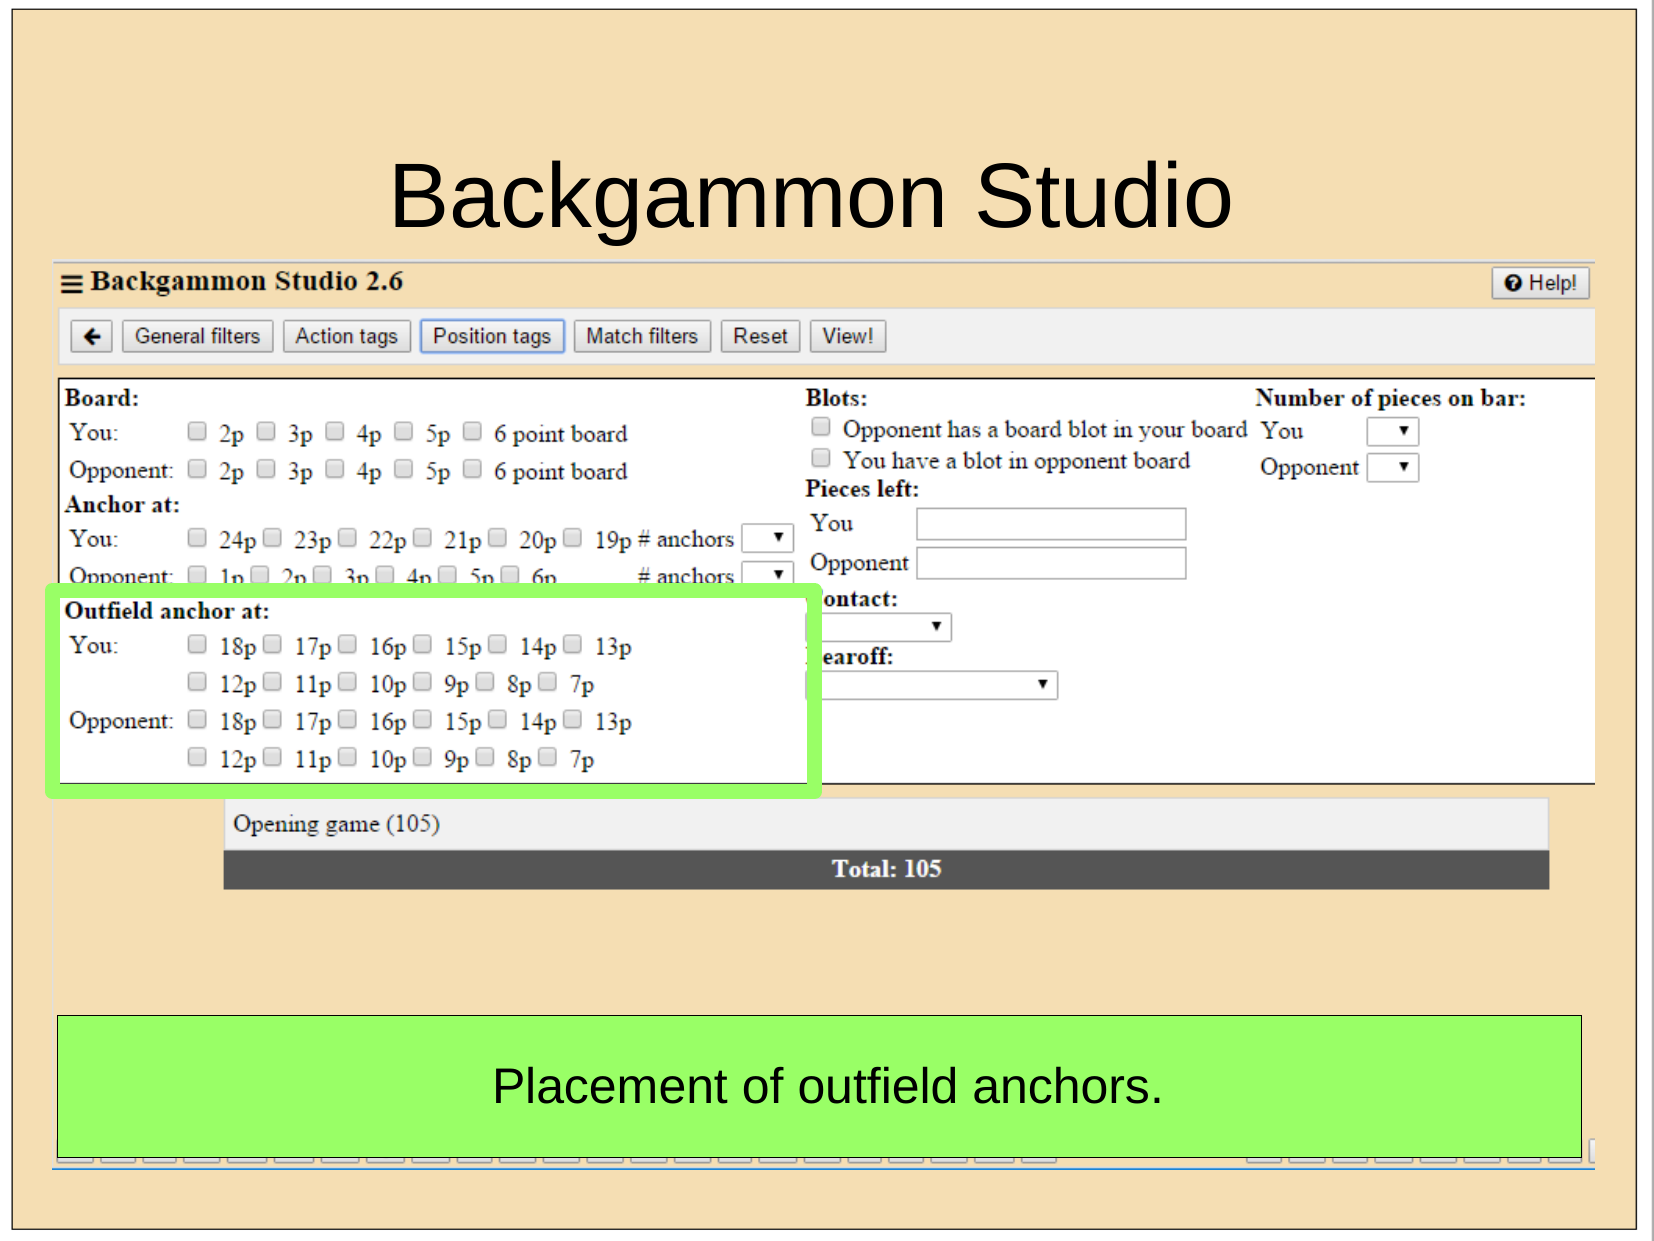

# Backgammon Studio
Placement of outfield anchors.